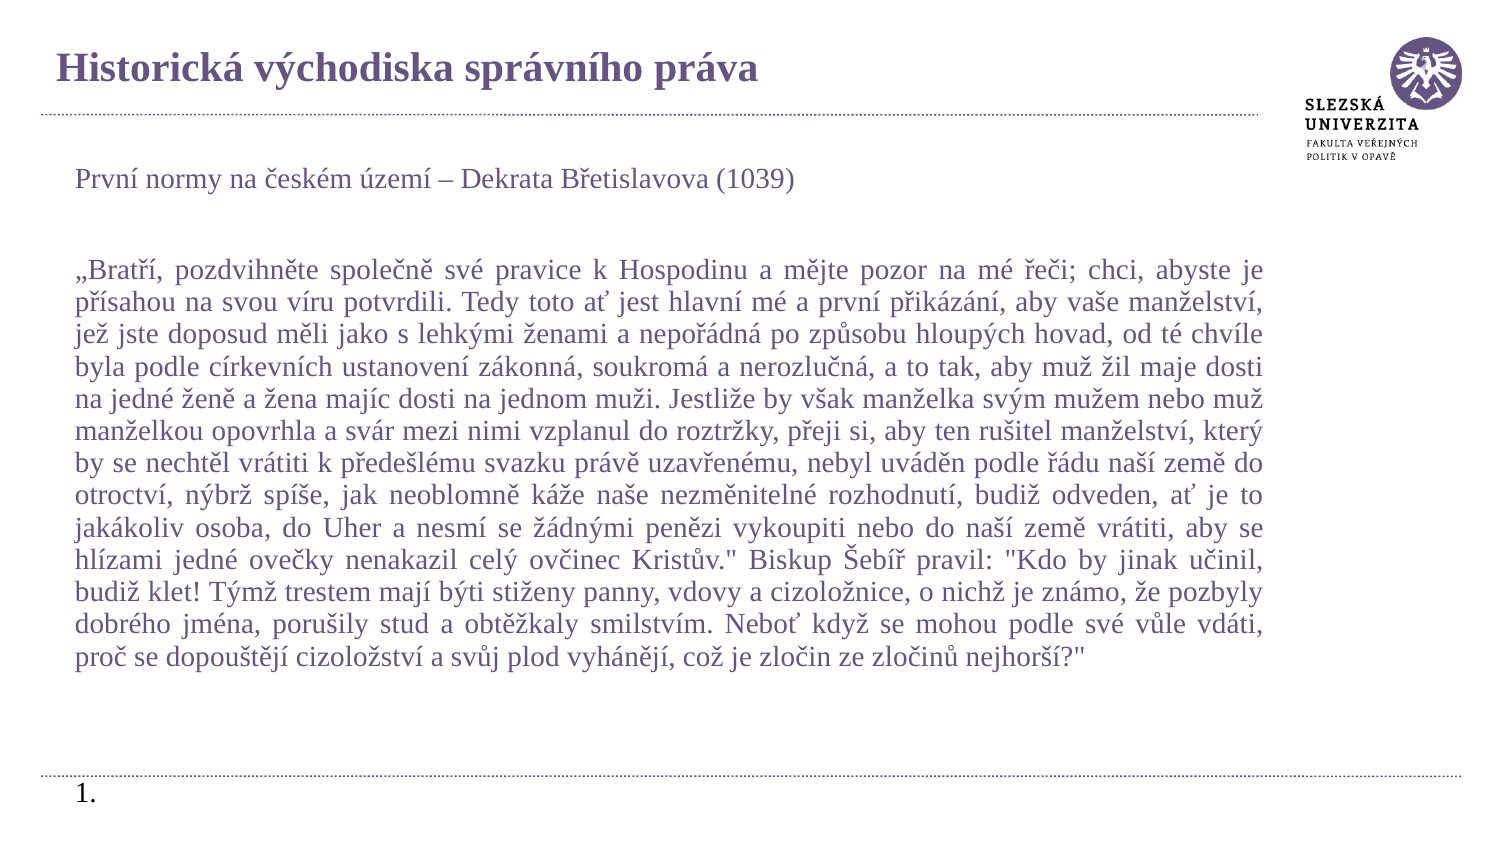

# Historická východiska správního práva
První normy na českém území – Dekrata Břetislavova (1039)
„Bratří, pozdvihněte společně své pravice k Hospodinu a mějte pozor na mé řeči; chci, abyste je přísahou na svou víru potvrdili. Tedy toto ať jest hlavní mé a první přikázání, aby vaše manželství, jež jste doposud měli jako s lehkými ženami a nepořádná po způsobu hloupých hovad, od té chvíle byla podle církevních ustanovení zákonná, soukromá a nerozlučná, a to tak, aby muž žil maje dosti na jedné ženě a žena majíc dosti na jednom muži. Jestliže by však manželka svým mužem nebo muž manželkou opovrhla a svár mezi nimi vzplanul do roztržky, přeji si, aby ten rušitel manželství, který by se nechtěl vrátiti k předešlému svazku právě uzavřenému, nebyl uváděn podle řádu naší země do otroctví, nýbrž spíše, jak neoblomně káže naše nezměnitelné rozhodnutí, budiž odveden, ať je to jakákoliv osoba, do Uher a nesmí se žádnými penězi vykoupiti nebo do naší země vrátiti, aby se hlízami jedné ovečky nenakazil celý ovčinec Kristův." Biskup Šebíř pravil: "Kdo by jinak učinil, budiž klet! Týmž trestem mají býti stiženy panny, vdovy a cizoložnice, o nichž je známo, že pozbyly dobrého jména, porušily stud a obtěžkaly smilstvím. Neboť když se mohou podle své vůle vdáti, proč se dopouštějí cizoložství a svůj plod vyhánějí, což je zločin ze zločinů nejhorší?"